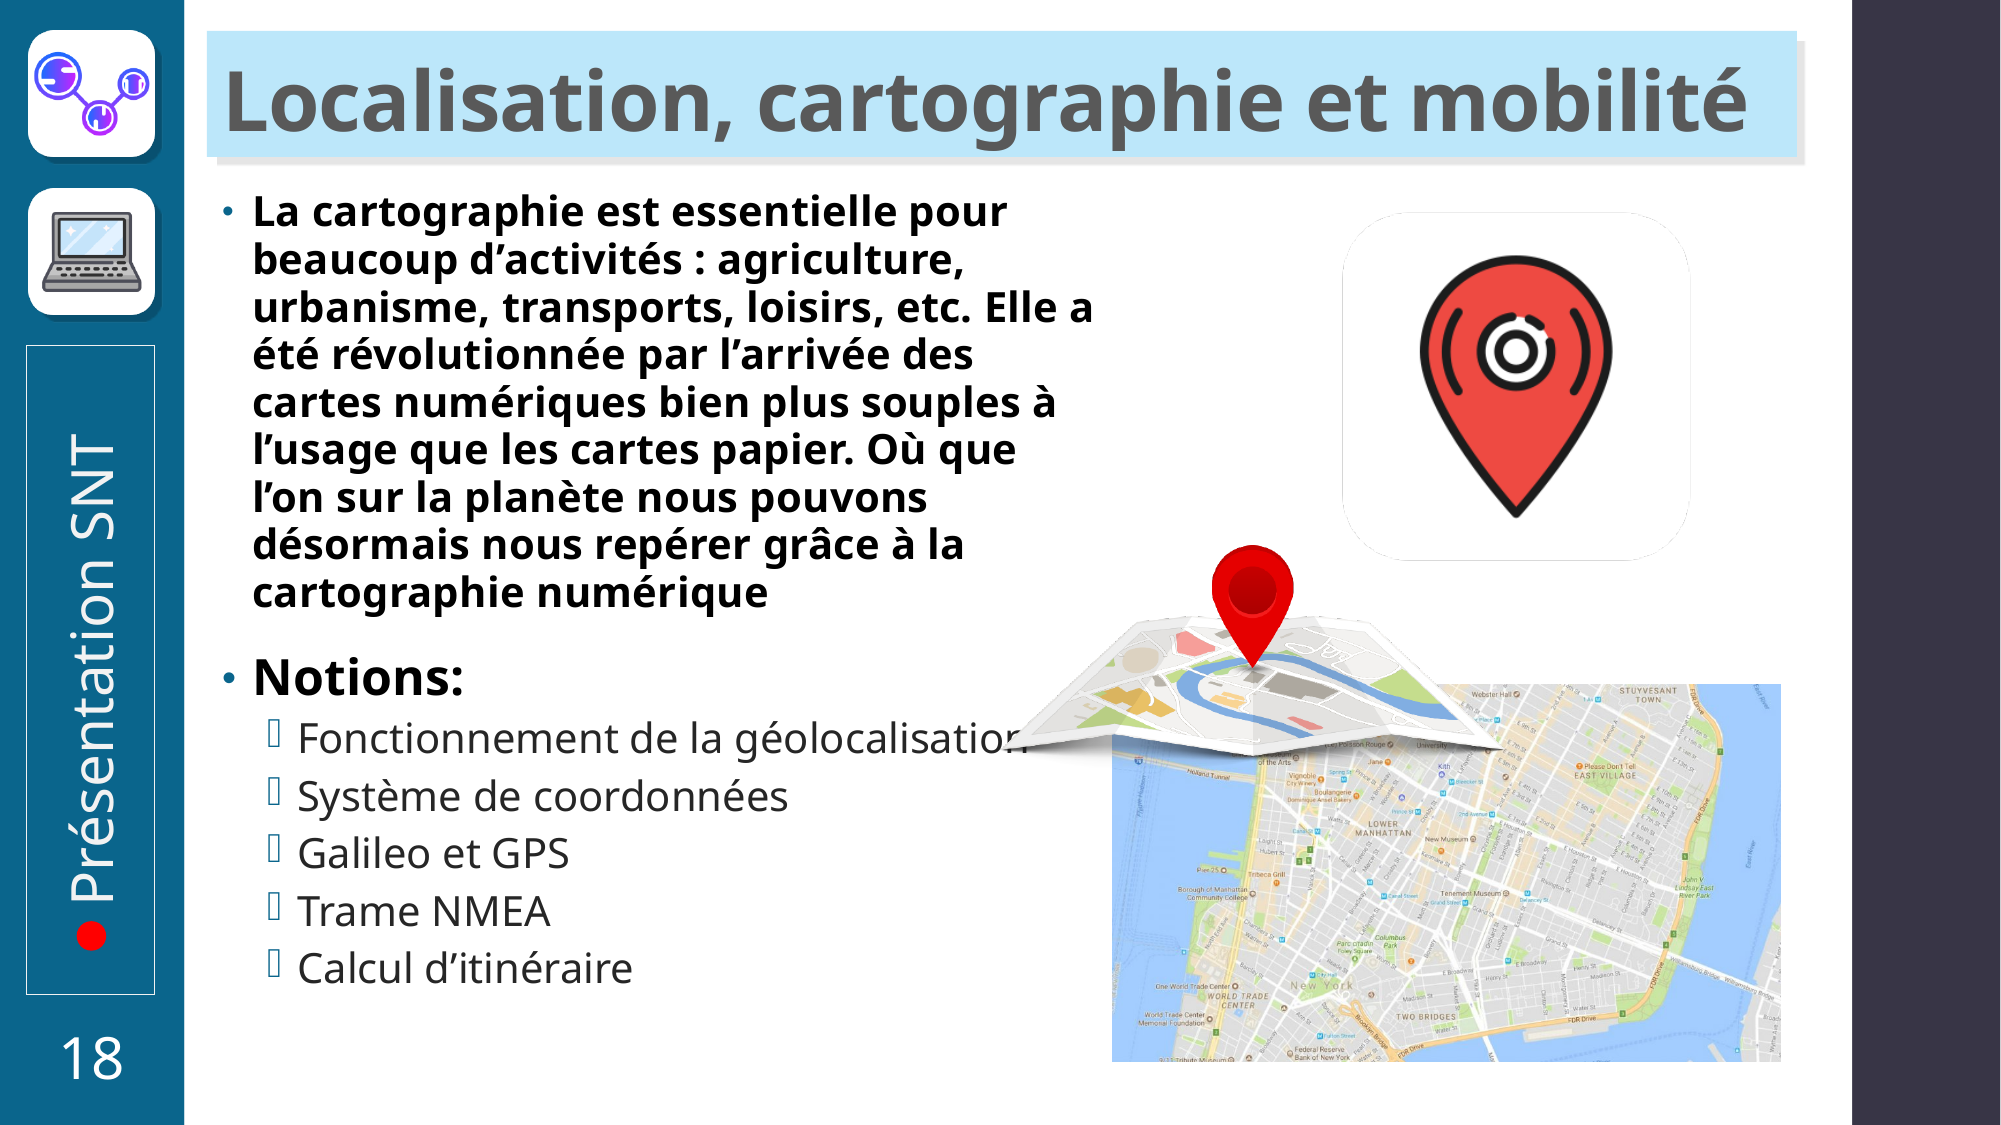

# Localisation, cartographie et mobilité
La cartographie est essentielle pour beaucoup d’activités : agriculture, urbanisme, transports, loisirs, etc. Elle a été révolutionnée par l’arrivée des cartes numériques bien plus souples à l’usage que les cartes papier. Où que l’on sur la planète nous pouvons désormais nous repérer grâce à la cartographie numérique
Notions:
Fonctionnement de la géolocalisation
Système de coordonnées
Galileo et GPS
Trame NMEA
Calcul d’itinéraire
Présentation SNT